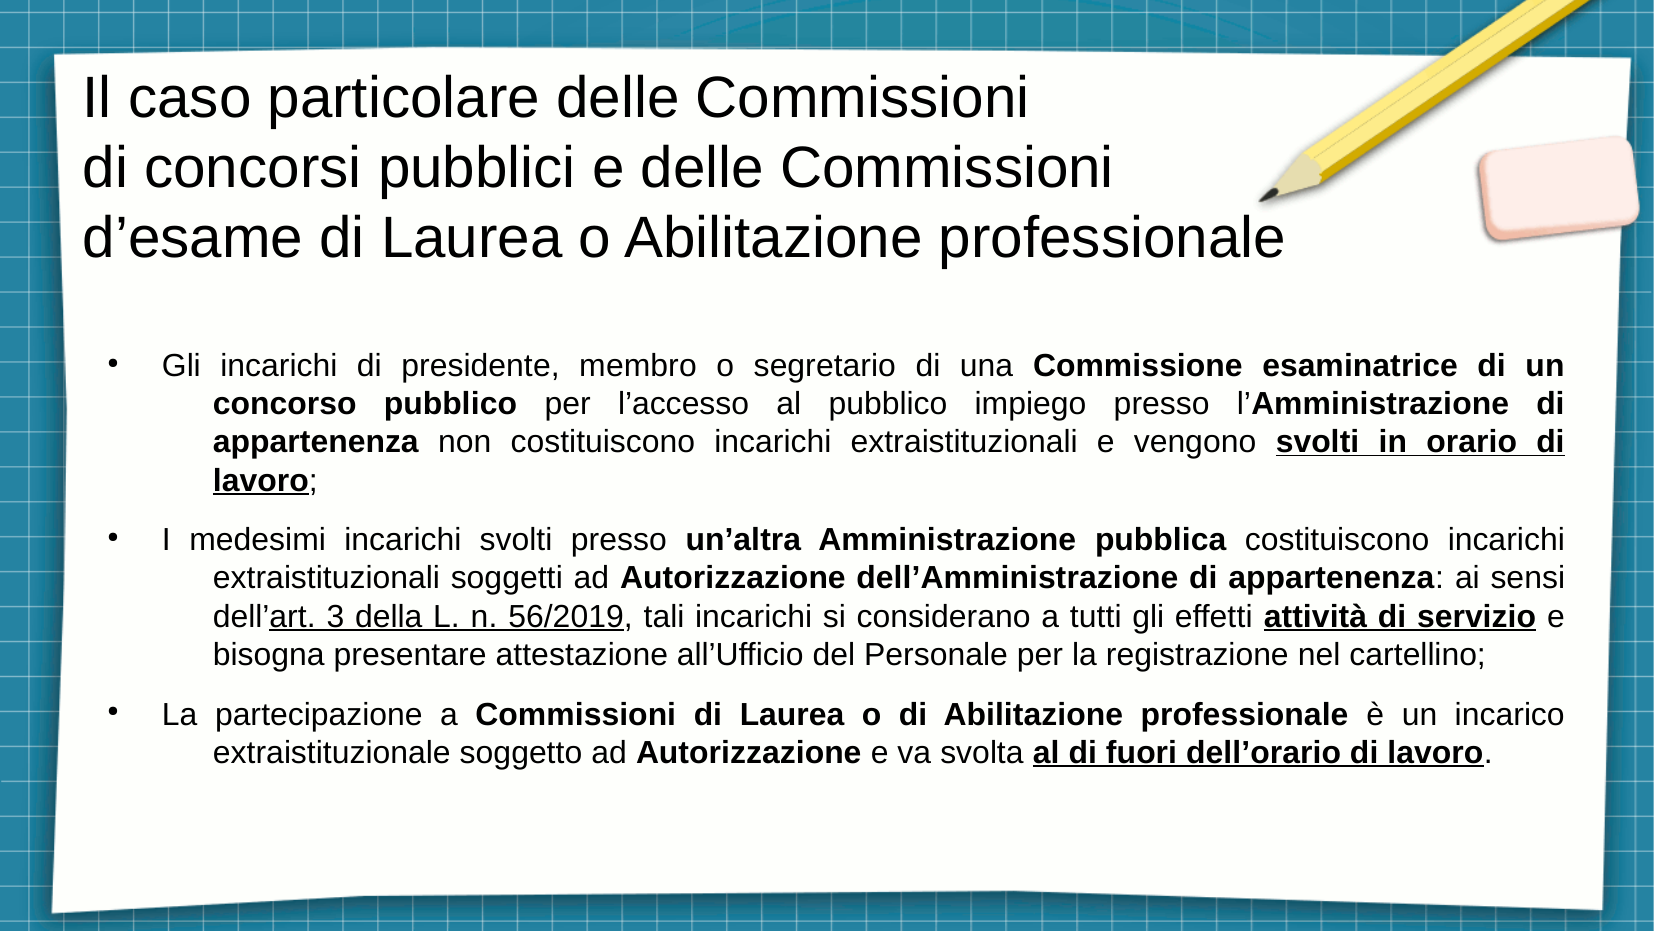

# Il caso particolare delle Commissioni di concorsi pubblici e delle Commissioni d’esame di Laurea o Abilitazione professionale
Gli incarichi di presidente, membro o segretario di una Commissione esaminatrice di un concorso pubblico per l’accesso al pubblico impiego presso l’Amministrazione di appartenenza non costituiscono incarichi extraistituzionali e vengono svolti in orario di lavoro;
I medesimi incarichi svolti presso un’altra Amministrazione pubblica costituiscono incarichi extraistituzionali soggetti ad Autorizzazione dell’Amministrazione di appartenenza: ai sensi dell’art. 3 della L. n. 56/2019, tali incarichi si considerano a tutti gli effetti attività di servizio e bisogna presentare attestazione all’Ufficio del Personale per la registrazione nel cartellino;
La partecipazione a Commissioni di Laurea o di Abilitazione professionale è un incarico extraistituzionale soggetto ad Autorizzazione e va svolta al di fuori dell’orario di lavoro.